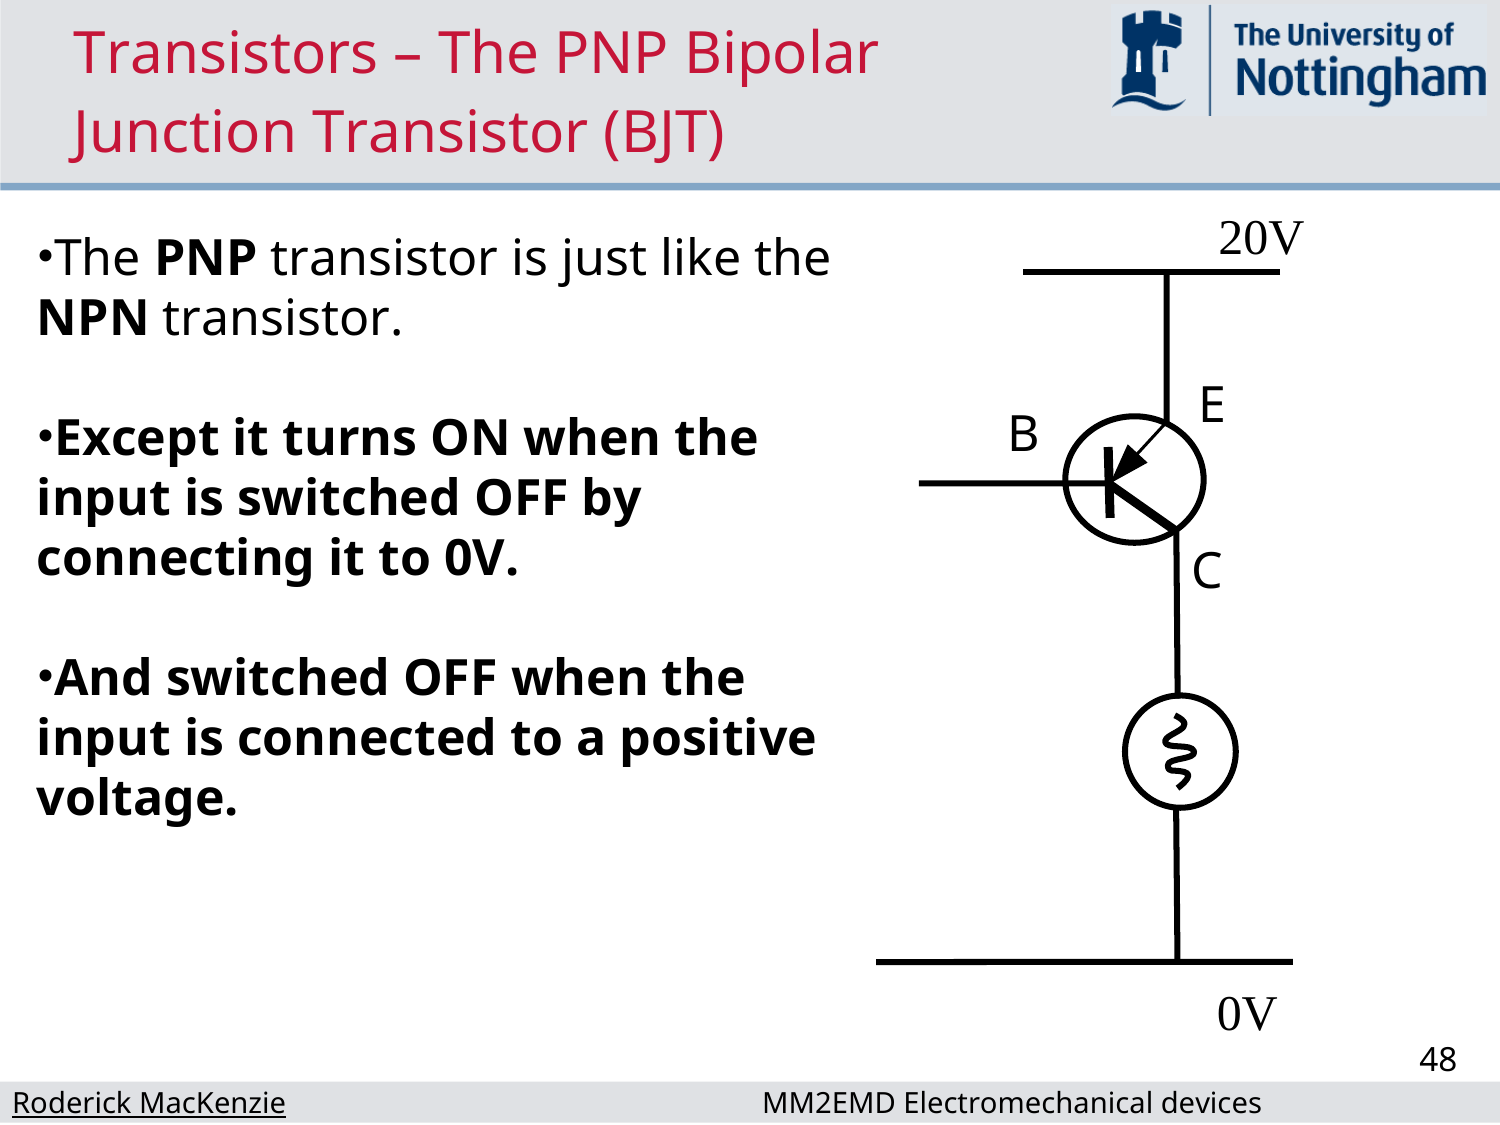

# Transistors – The PNP Bipolar Junction Transistor (BJT)
20V
The PNP transistor is just like the NPN transistor.
Except it turns ON when the input is switched OFF by connecting it to 0V.
And switched OFF when the input is connected to a positive voltage.
E
B
C
0V